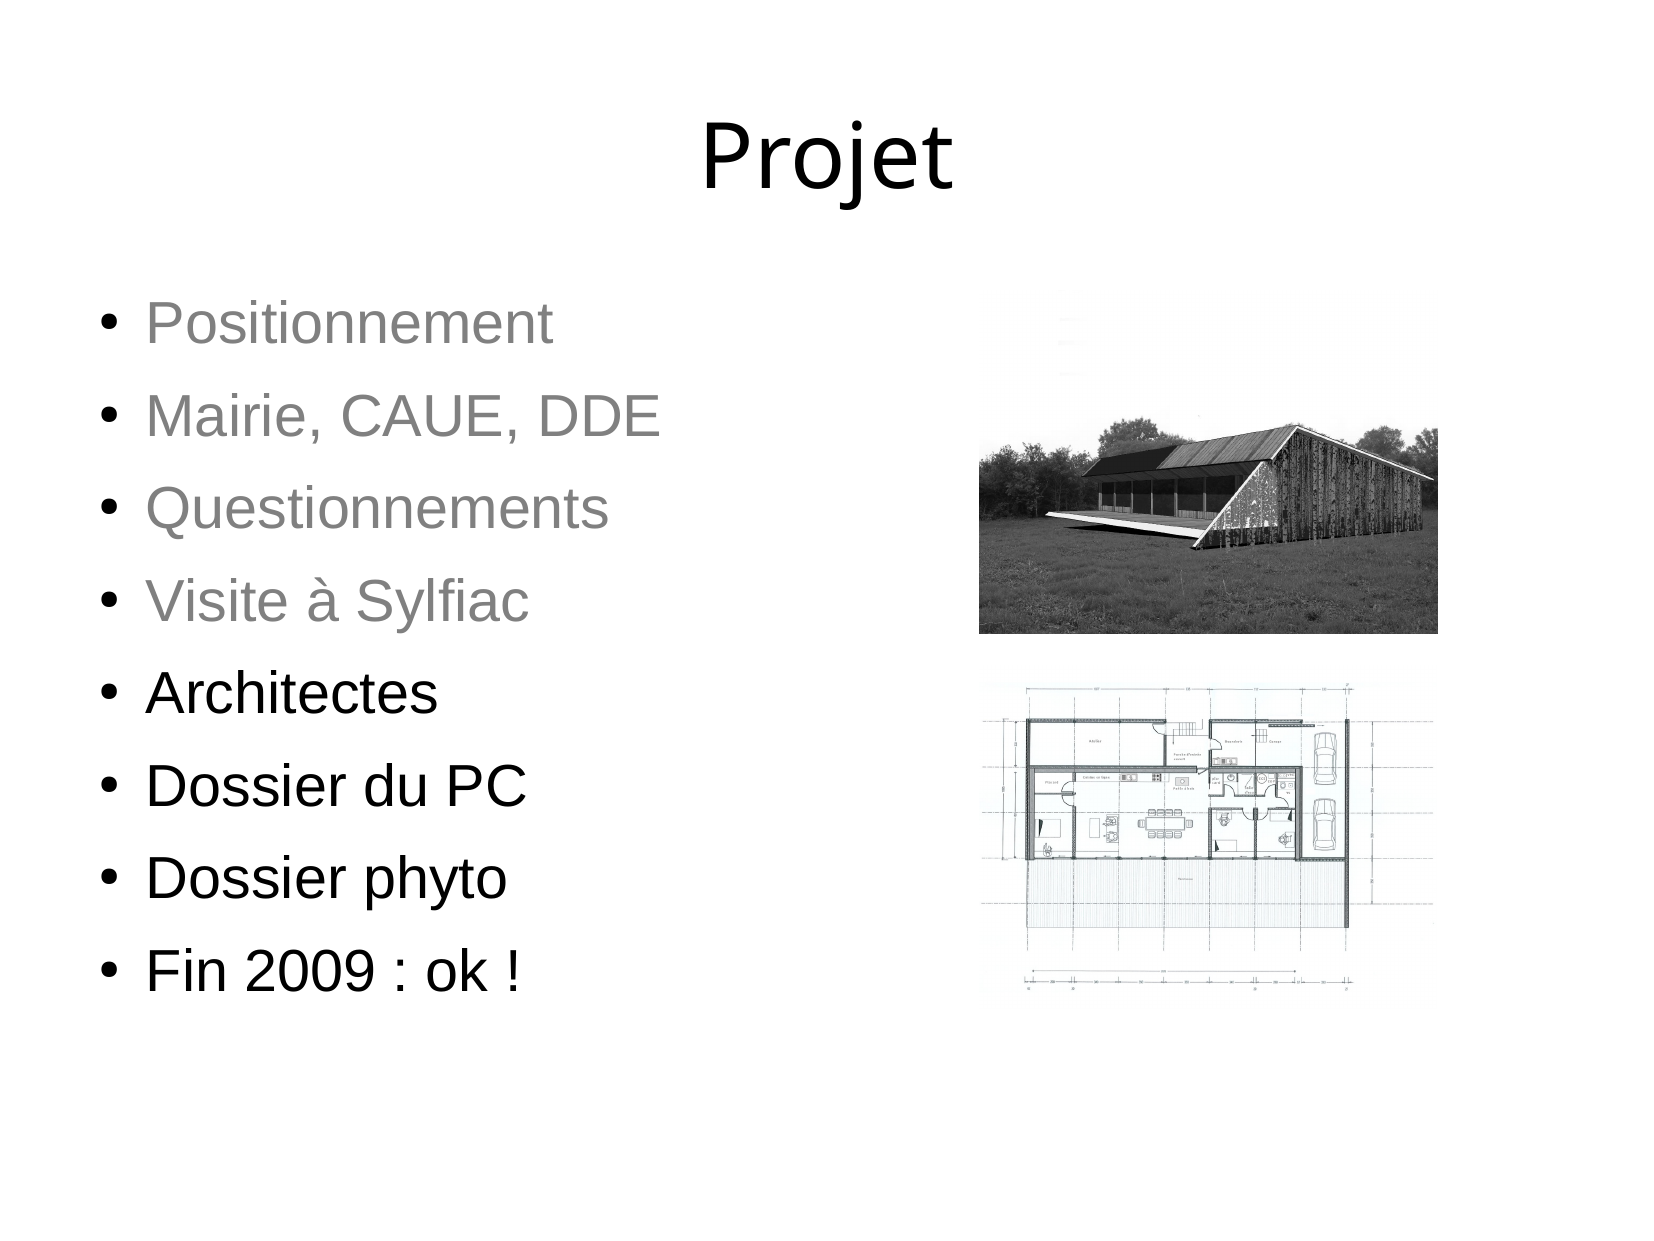

# Projet
Positionnement
Mairie, CAUE, DDE
Questionnements
Visite à Sylfiac
Architectes
Dossier du PC
Dossier phyto
Fin 2009 : ok !